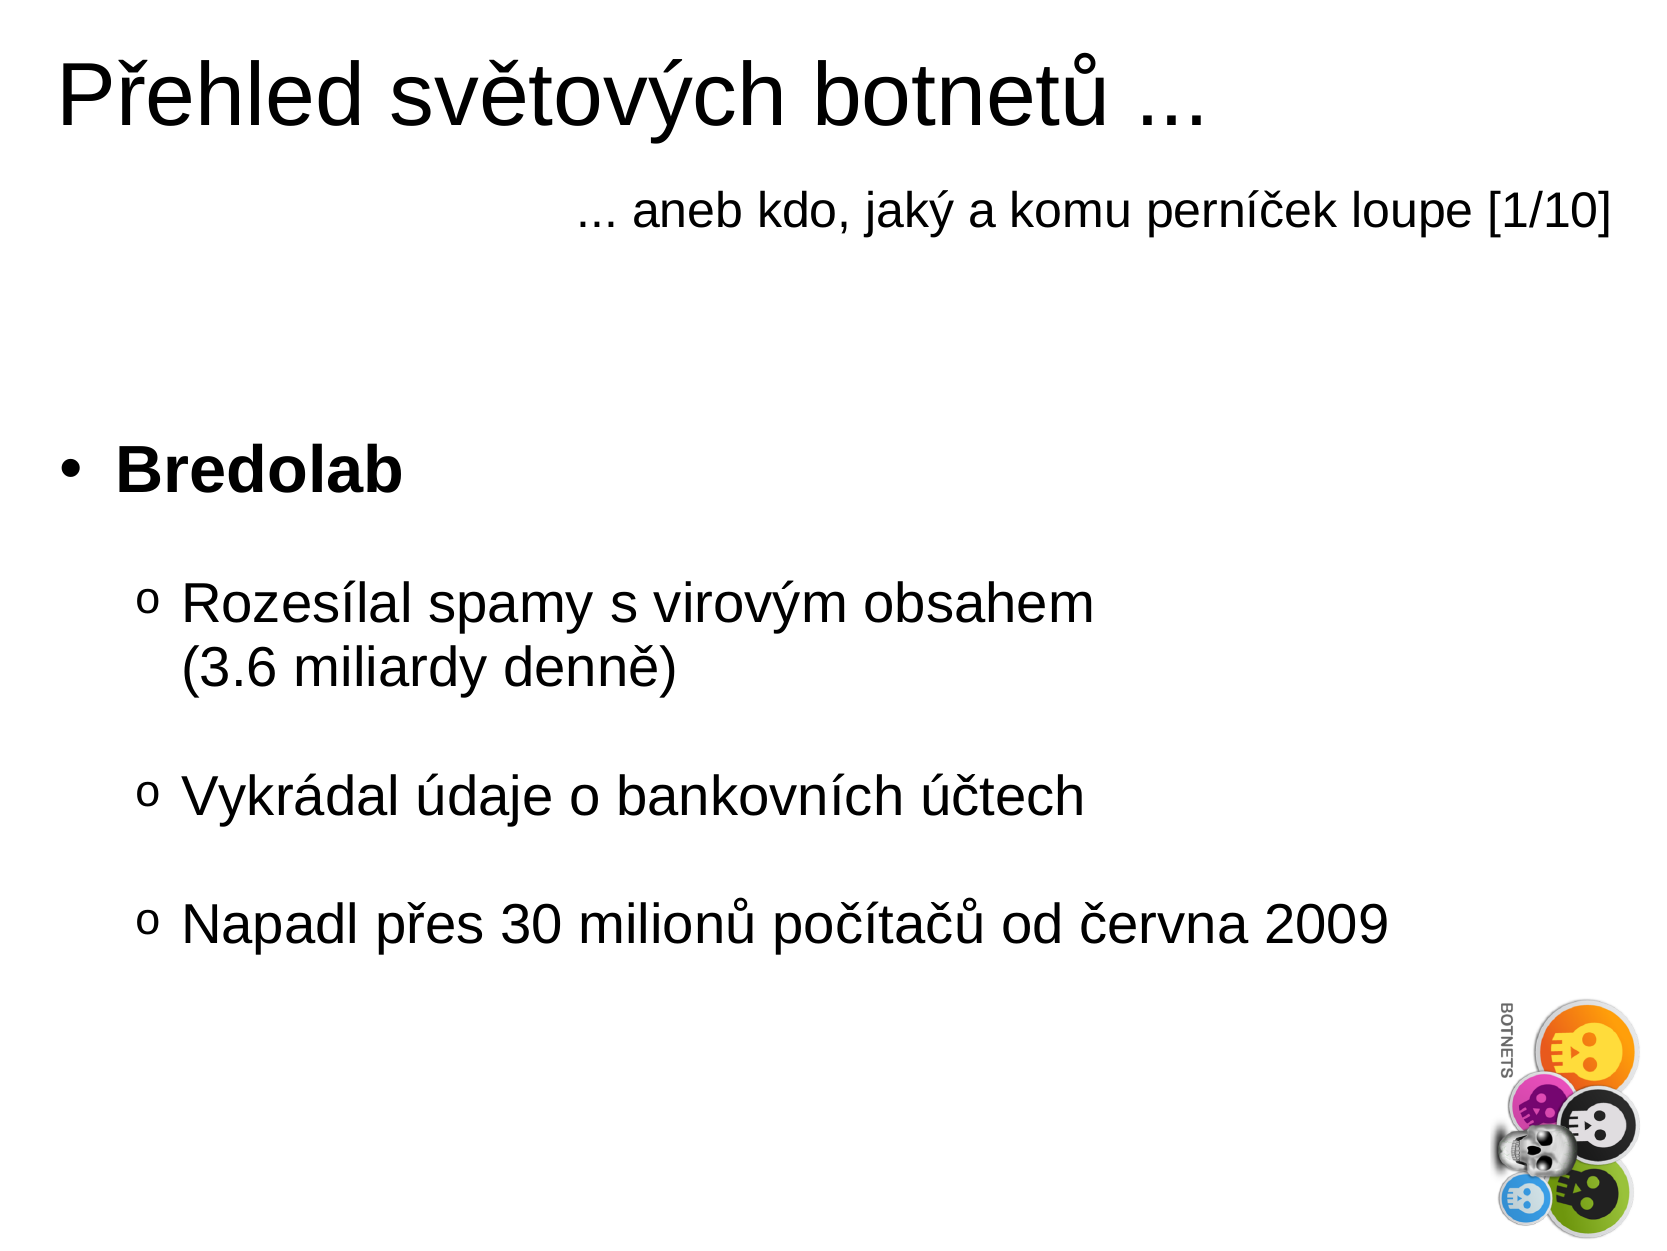

# Přehled světových botnetů ... ... aneb kdo, jaký a komu perníček loupe [1/10]
Bredolab
Rozesílal spamy s virovým obsahem
(3.6 miliardy denně)
Vykrádal údaje o bankovních účtech
Napadl přes 30 milionů počítačů od června 2009